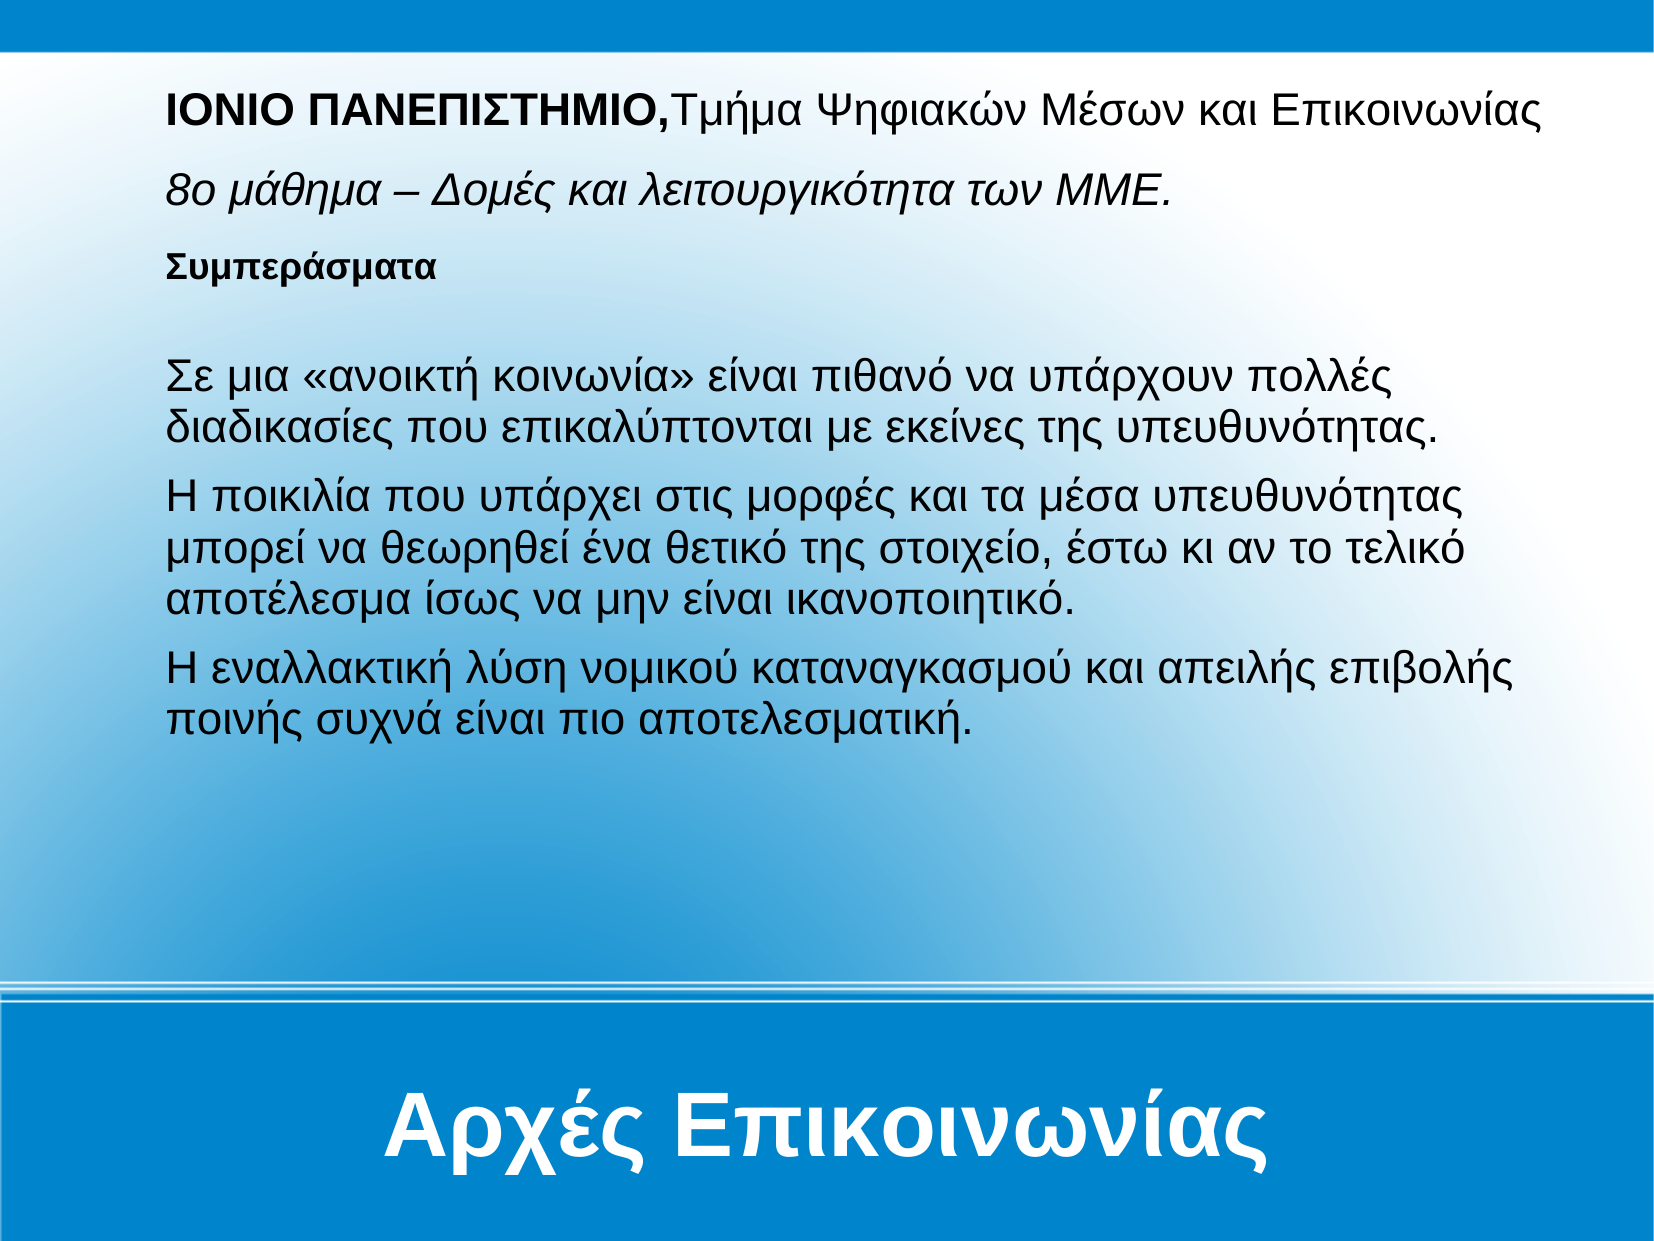

ΙΟΝΙΟ ΠΑΝΕΠΙΣΤΗΜΙΟ,Τμήμα Ψηφιακών Μέσων και Επικοινωνίας
8ο μάθημα – Δομές και λειτουργικότητα των ΜΜΕ.
Συμπεράσματα
Σε μια «ανοικτή κοινωνία» είναι πιθανό να υπάρχουν πολλές διαδικασίες που επικαλύπτονται με εκείνες της υπευθυνότητας.
Η ποικιλία που υπάρχει στις μορφές και τα μέσα υπευθυνότητας μπορεί να θεωρηθεί ένα θετικό της στοιχείο, έστω κι αν το τελικό αποτέλεσμα ίσως να μην είναι ικανοποιητικό.
Η εναλλακτική λύση νομικού καταναγκασμού και απειλής επιβολής ποινής συχνά είναι πιο αποτελεσματική.
# Αρχές Επικοινωνίας